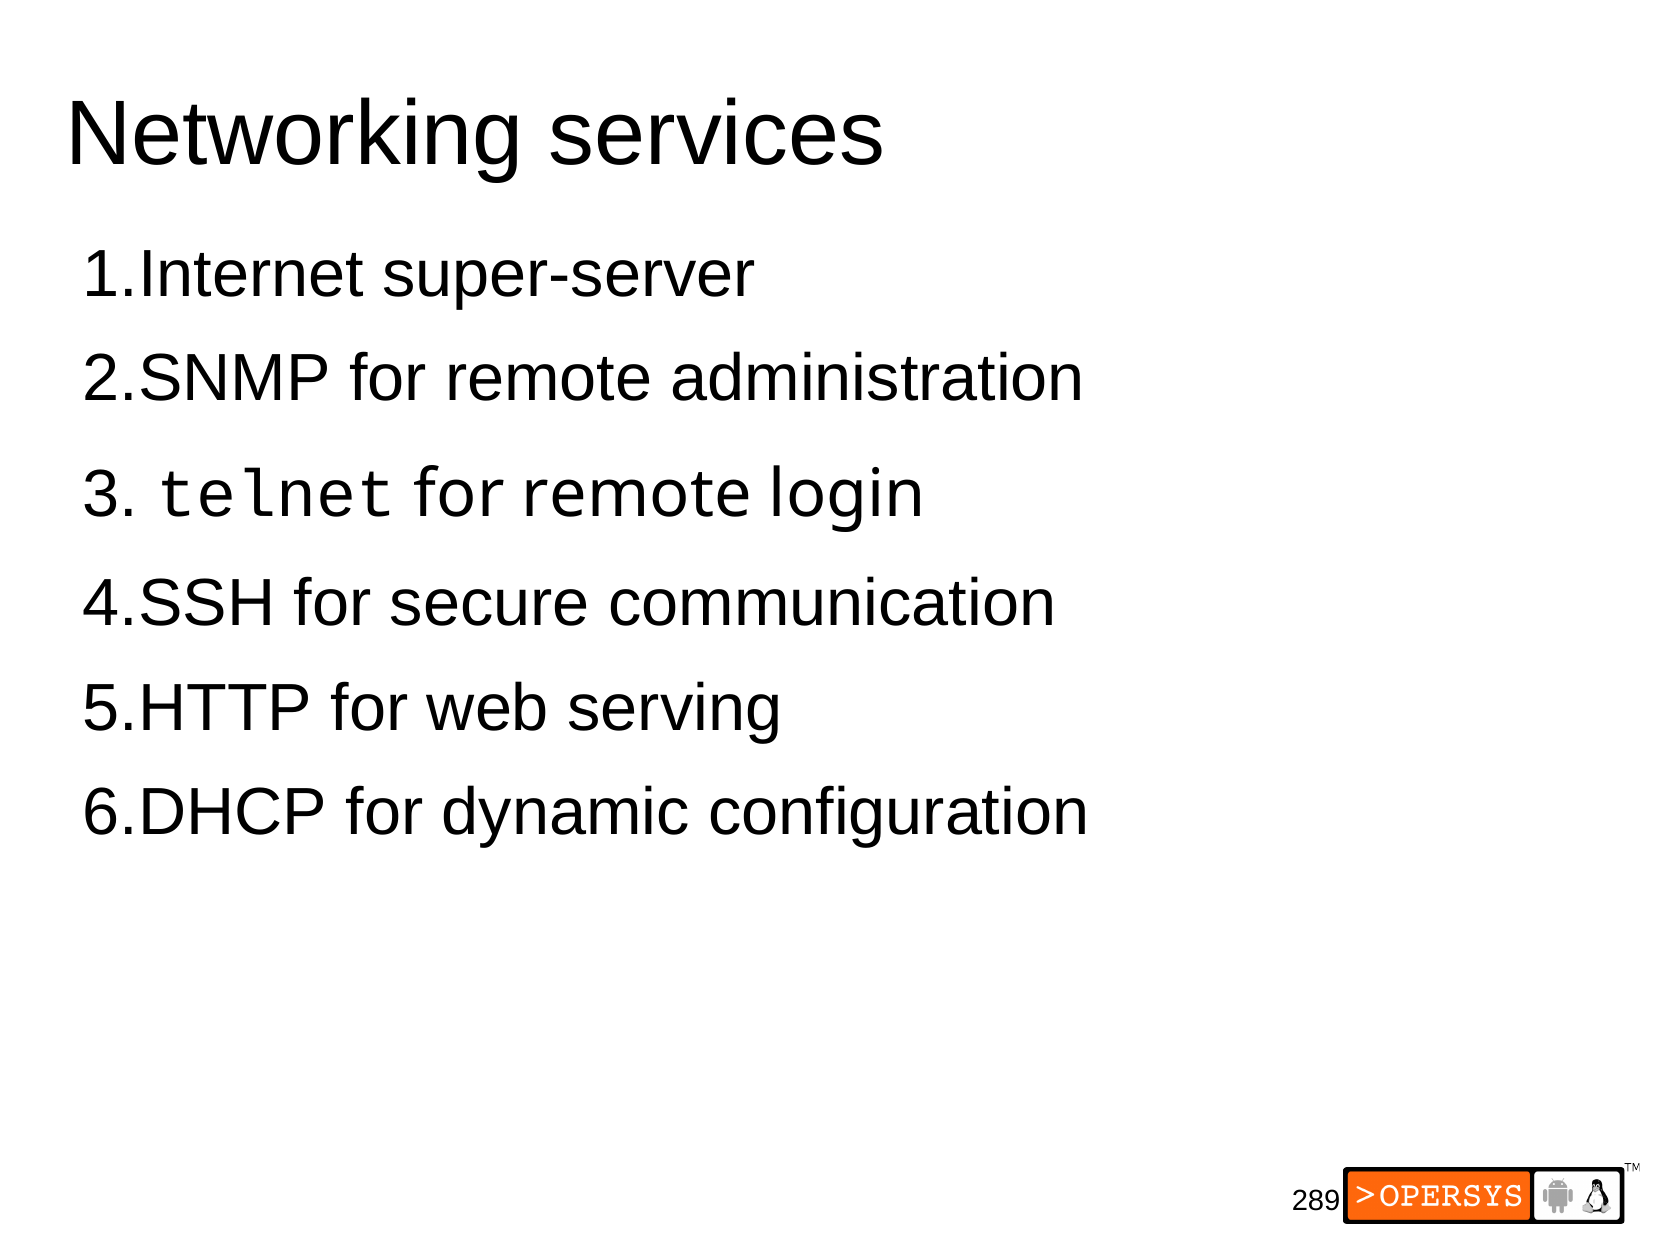

# Networking services
Internet super-server
SNMP for remote administration
 telnet for remote login
SSH for secure communication
HTTP for web serving
DHCP for dynamic configuration